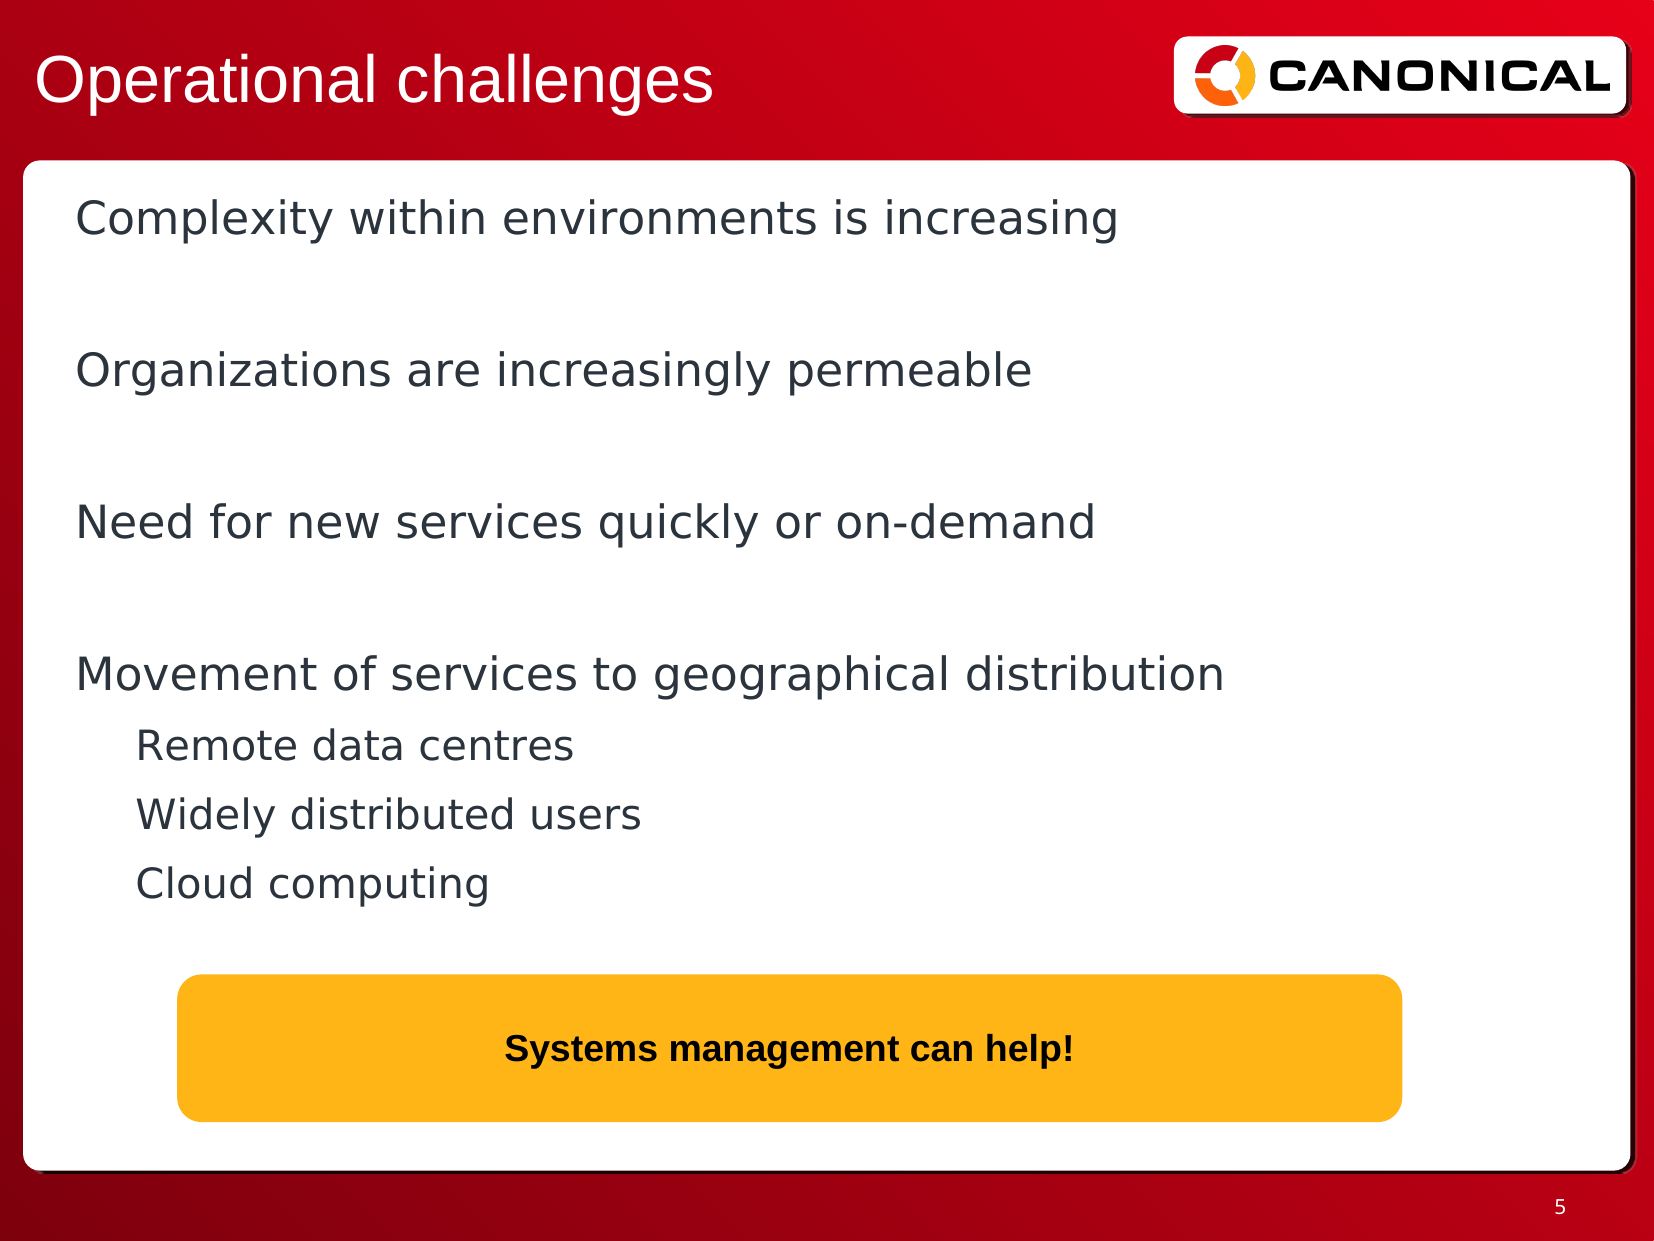

# Operational challenges
Complexity within environments is increasing
Organizations are increasingly permeable
Need for new services quickly or on-demand
Movement of services to geographical distribution
Remote data centres
Widely distributed users
Cloud computing
Systems management can help!
5